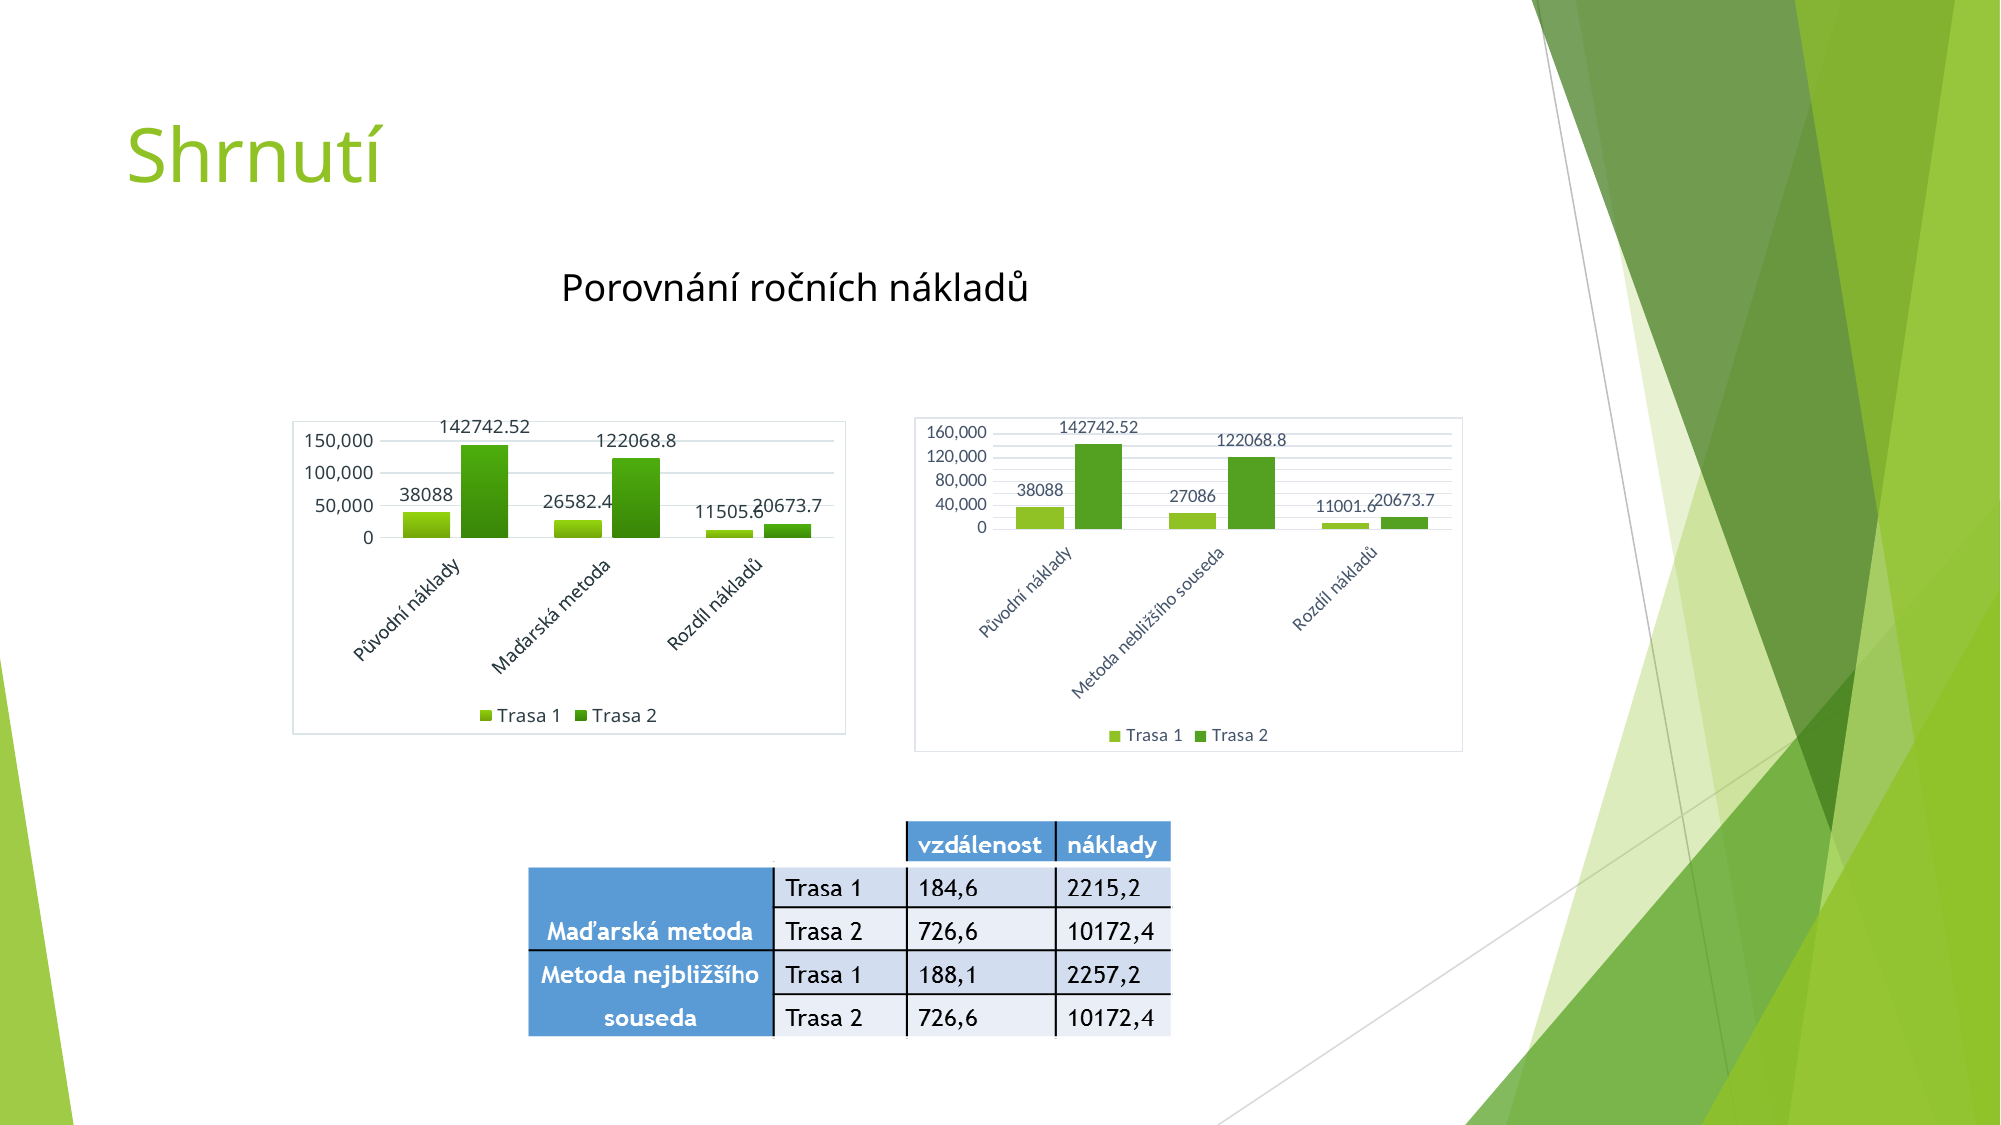

# Shrnutí
Porovnání ročních nákladů
### Chart
| Category | Trasa 1 | Trasa 2 |
|---|---|---|
| Původní náklady | 38088.0 | 142742.52 |
| Maďarská metoda | 26582.4 | 122068.8 |
| Rozdíl nákladů | 11505.6 | 20673.7 |
### Chart
| Category | Trasa 1 | Trasa 2 |
|---|---|---|
| Původní náklady | 38088.0 | 142742.52 |
| Metoda nebližšího souseda | 27086.0 | 122068.8 |
| Rozdíl nákladů | 11001.6 | 20673.7 |